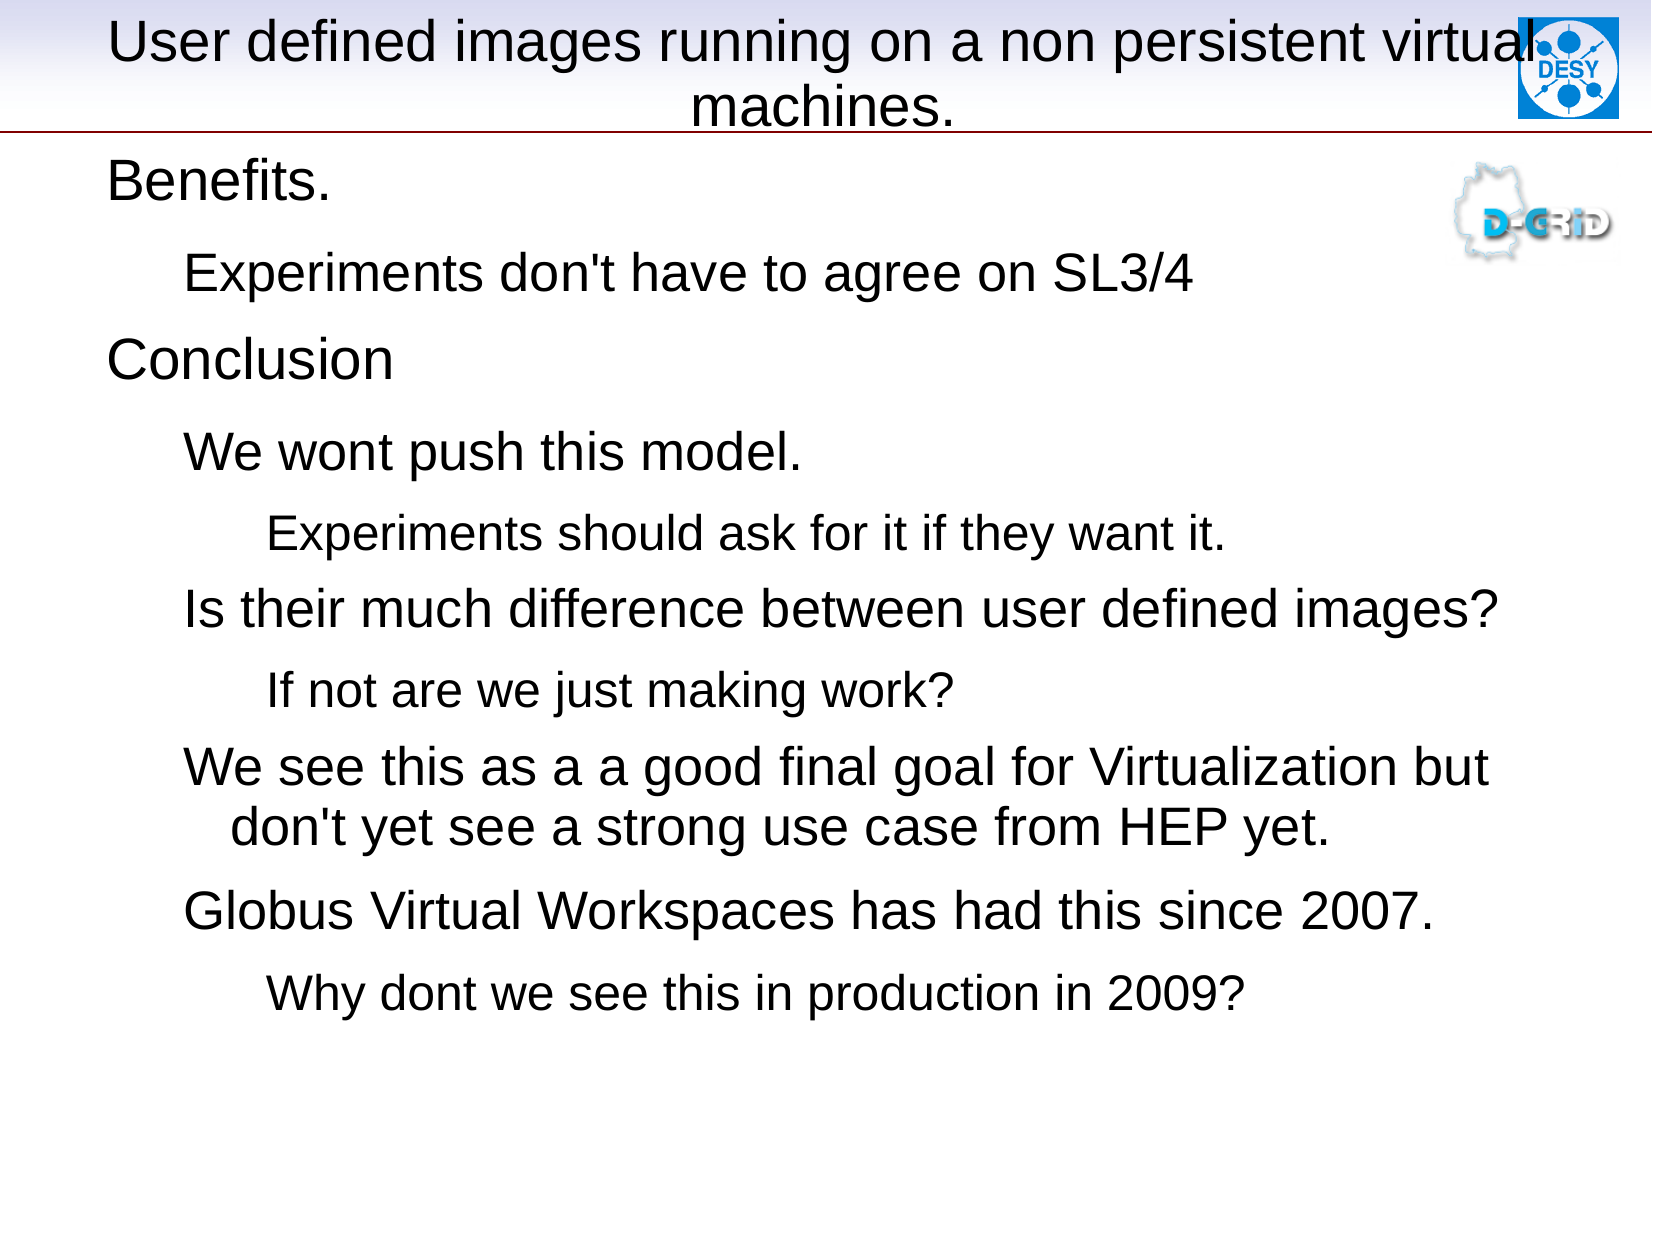

# User defined images running on a non persistent virtual machines.
Benefits.
Experiments don't have to agree on SL3/4
Conclusion
We wont push this model.
Experiments should ask for it if they want it.
Is their much difference between user defined images?
If not are we just making work?
We see this as a a good final goal for Virtualization but don't yet see a strong use case from HEP yet.
Globus Virtual Workspaces has had this since 2007.
Why dont we see this in production in 2009?